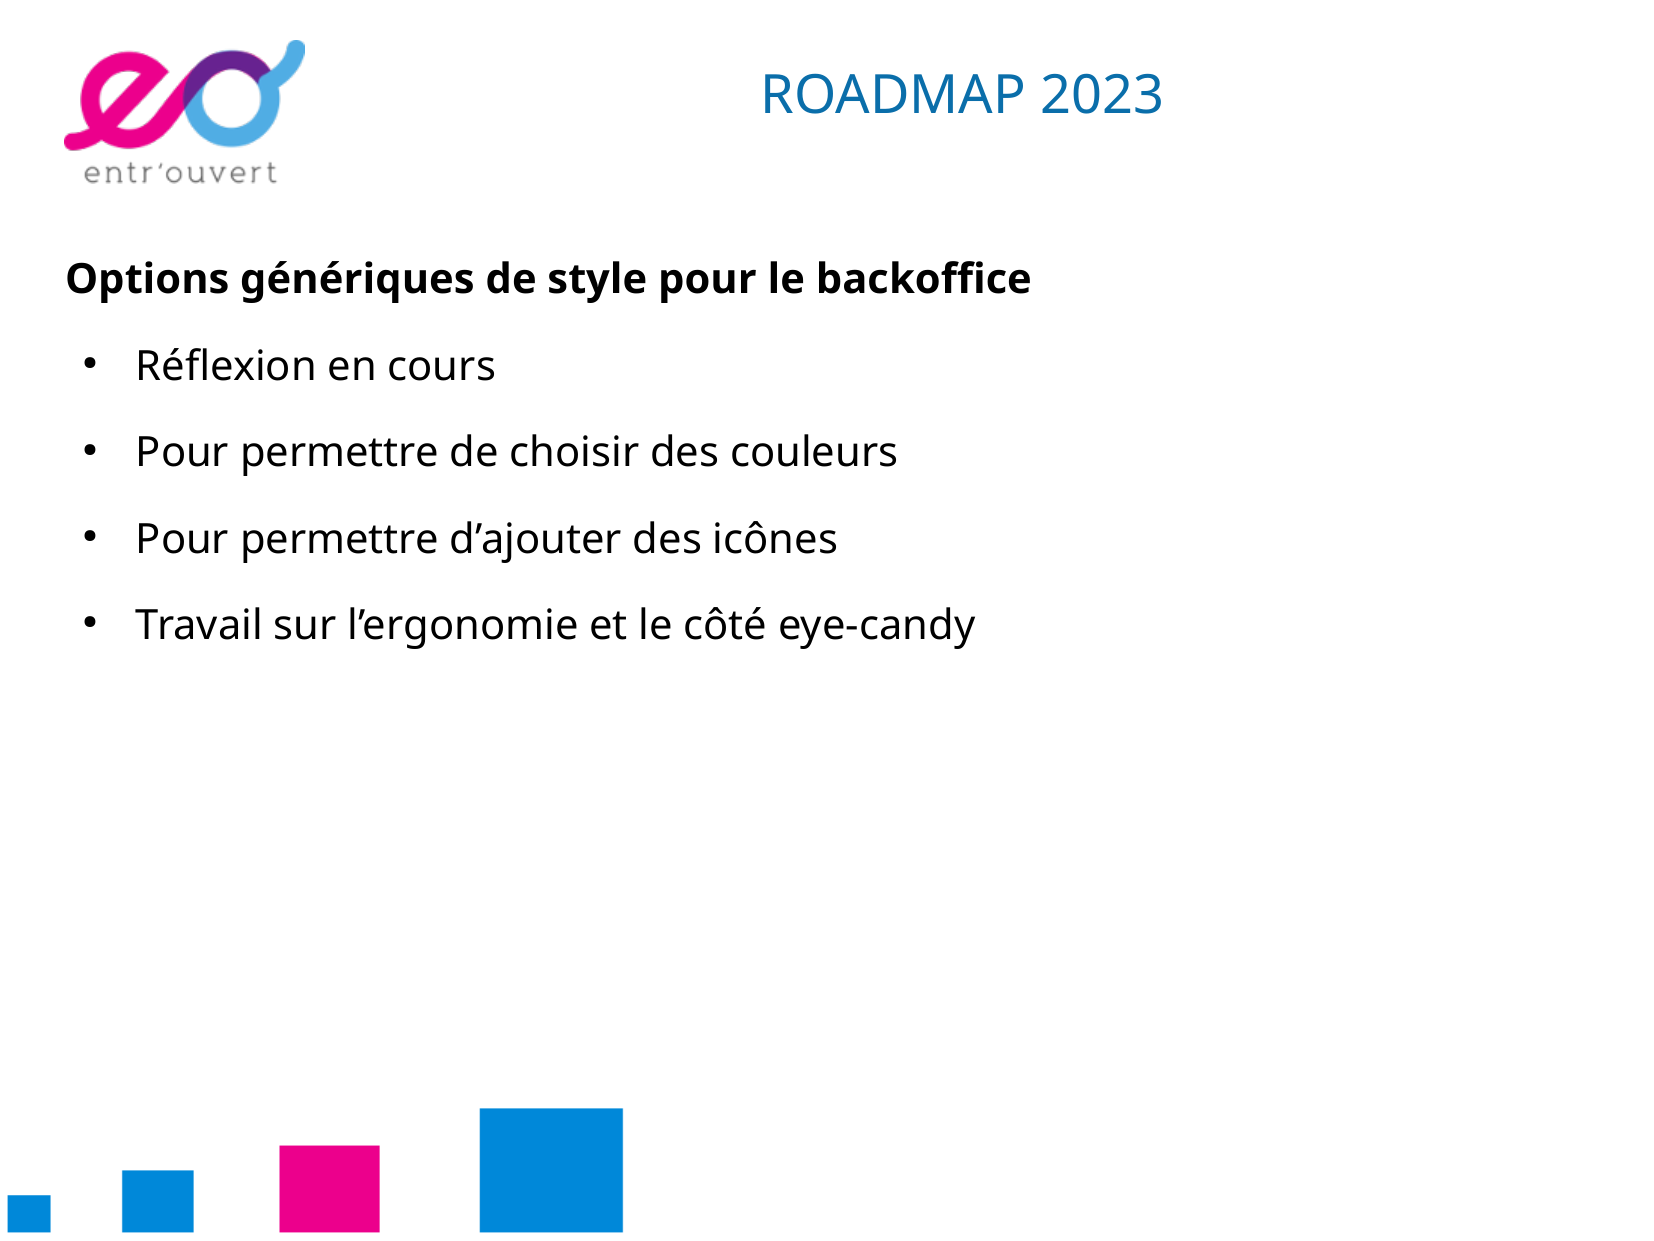

# roadmap 2023
Options génériques de style pour le backoffice
Réflexion en cours
Pour permettre de choisir des couleurs
Pour permettre d’ajouter des icônes
Travail sur l’ergonomie et le côté eye-candy